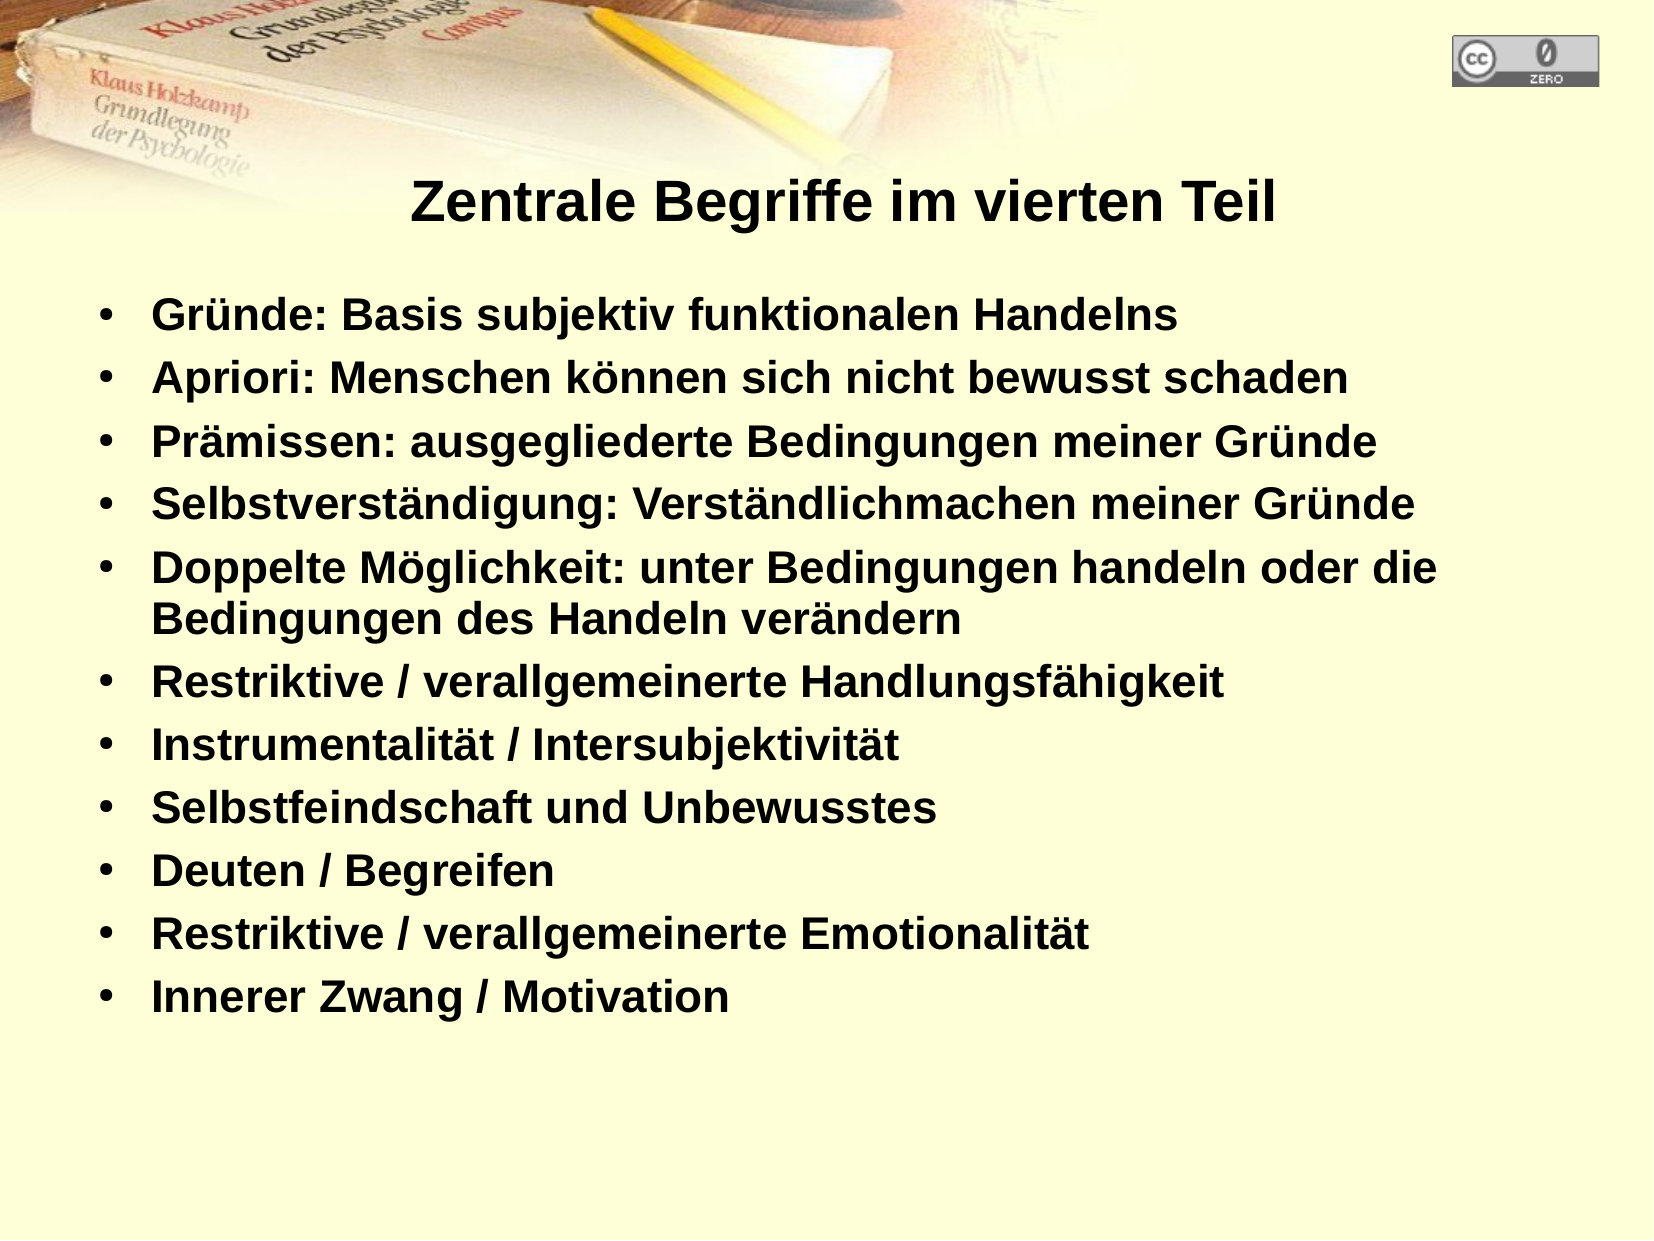

# Zentrale Begriffe im vierten Teil
Gründe: Basis subjektiv funktionalen Handelns
Apriori: Menschen können sich nicht bewusst schaden
Prämissen: ausgegliederte Bedingungen meiner Gründe
Selbstverständigung: Verständlichmachen meiner Gründe
Doppelte Möglichkeit: unter Bedingungen handeln oder die Bedingungen des Handeln verändern
Restriktive / verallgemeinerte Handlungsfähigkeit
Instrumentalität / Intersubjektivität
Selbstfeindschaft und Unbewusstes
Deuten / Begreifen
Restriktive / verallgemeinerte Emotionalität
Innerer Zwang / Motivation